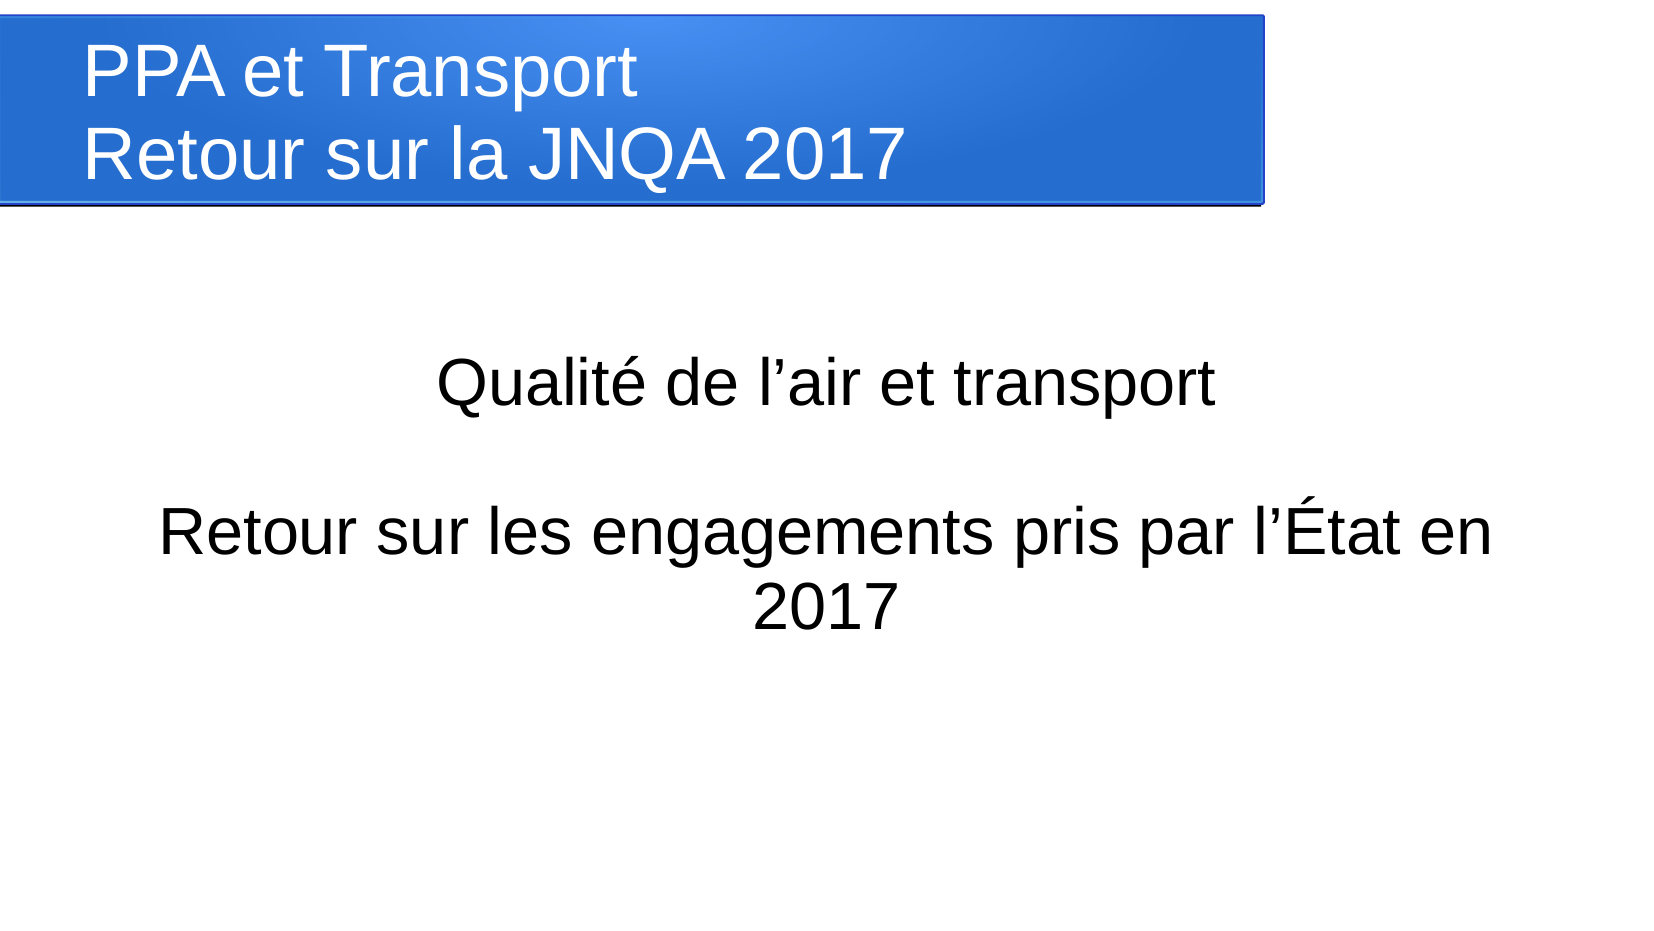

# PPA et Transport Retour sur la JNQA 2017
Qualité de l’air et transport
Retour sur les engagements pris par l’État en 2017